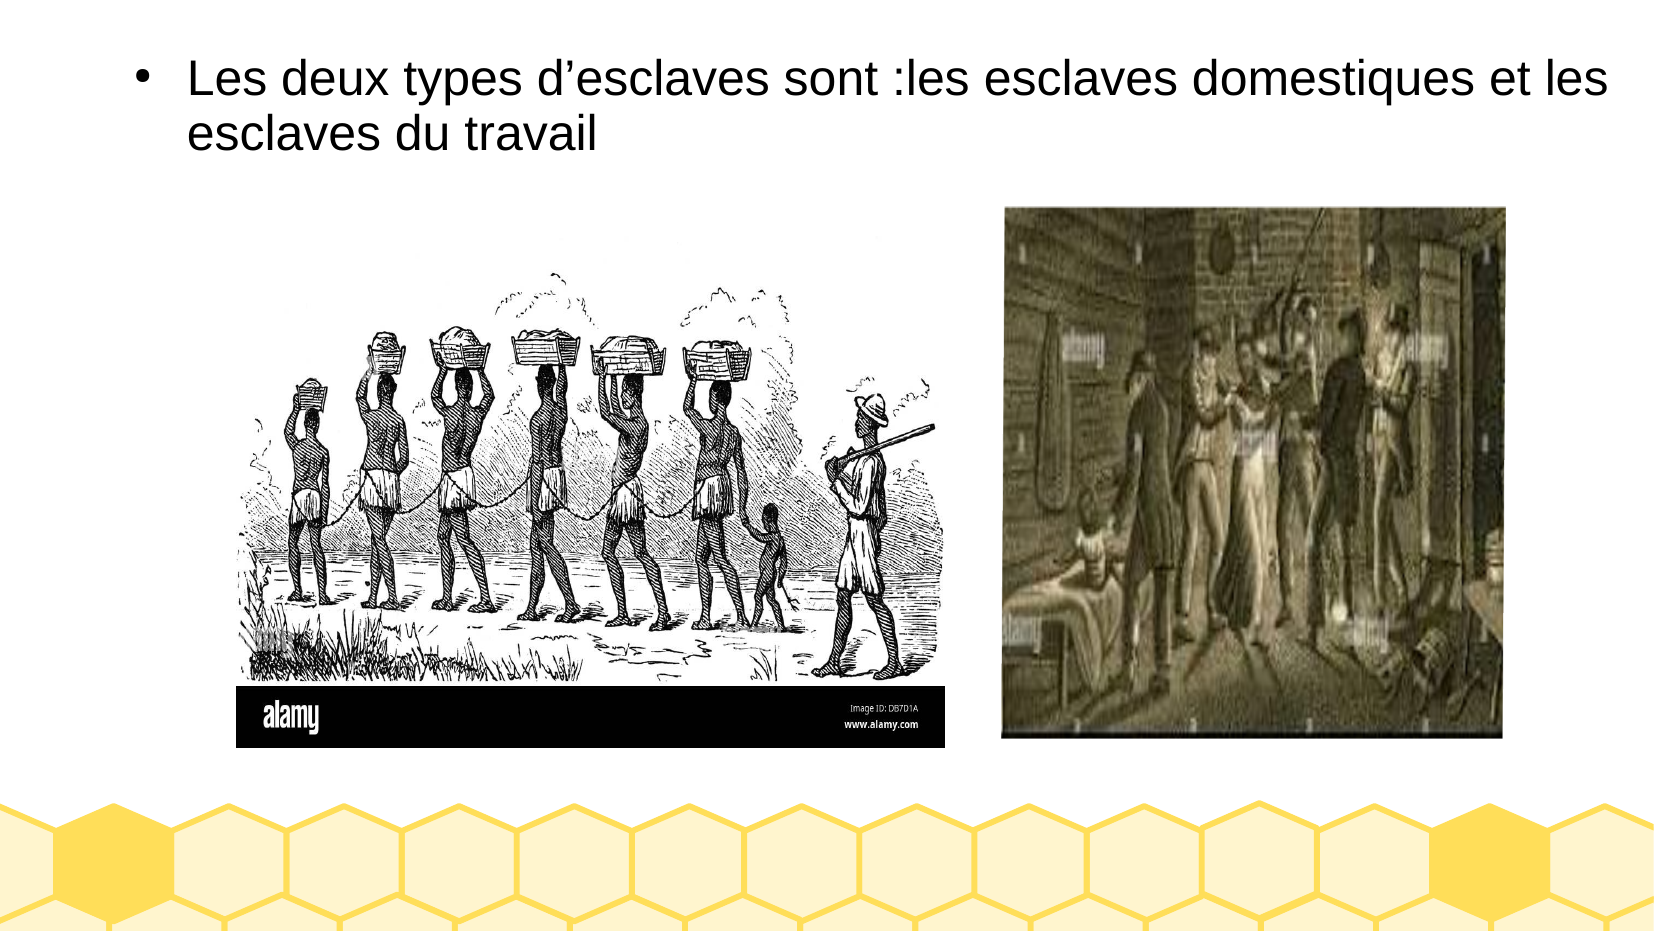

# Les deux types d’esclaves sont :les esclaves domestiques et les esclaves du travail